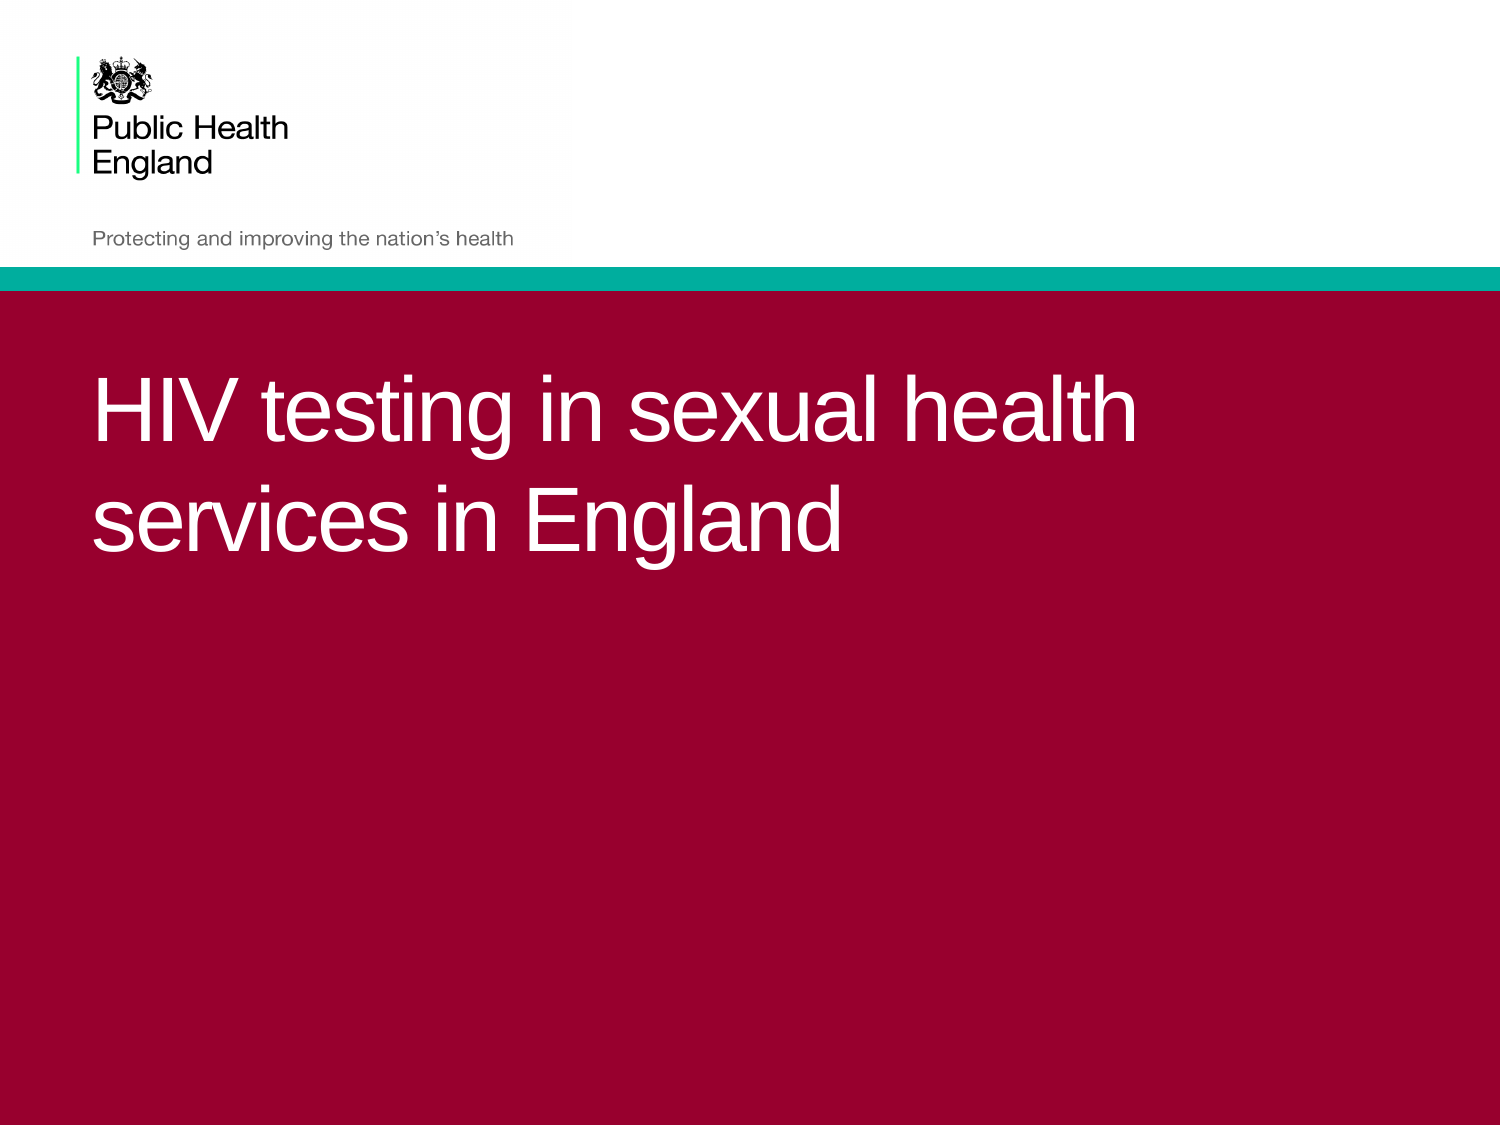

# HIV testing in sexual health services in England